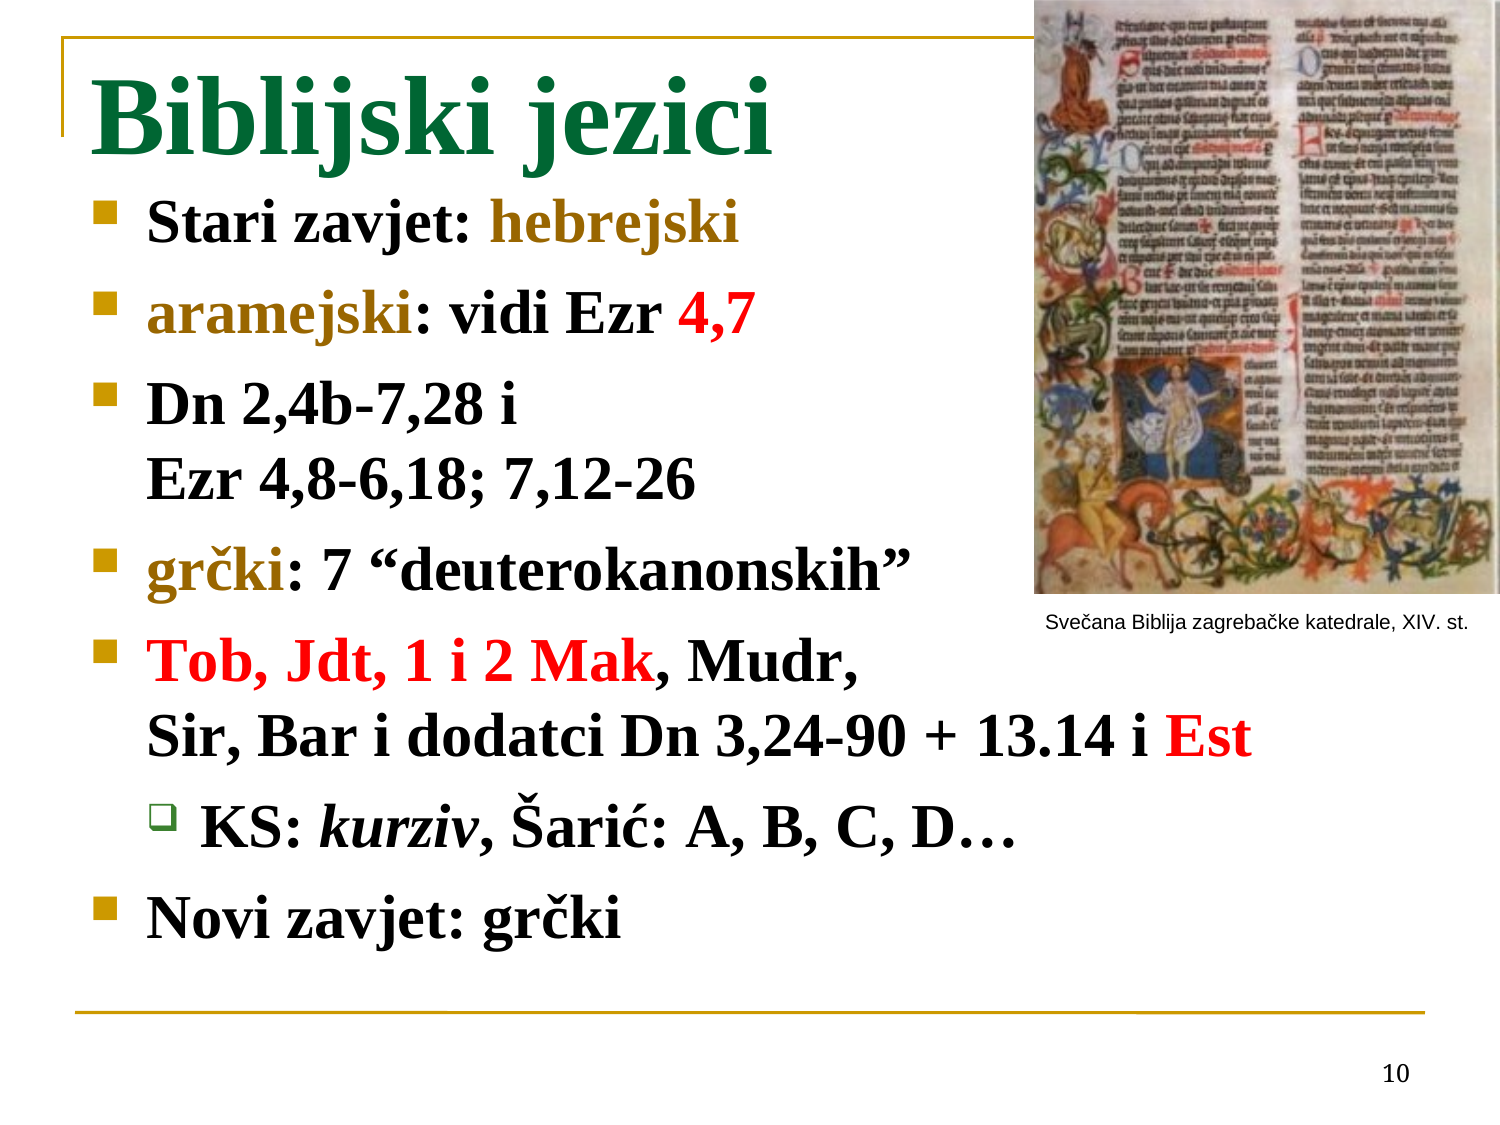

Biblijski jezici
Stari zavjet: hebrejski
aramejski: vidi Ezr 4,7
Dn 2,4b-7,28 i
Ezr 4,8-6,18; 7,12-26
grčki: 7 “deuterokanonskih”
Tob, Jdt, 1 i 2 Mak, Mudr,
Sir, Bar i dodatci Dn 3,24-90 + 13.14 i Est
KS: kurziv, Šarić: A, B, C, D…
Novi zavjet: grčki
Svečana Biblija zagrebačke katedrale, XIV. st.